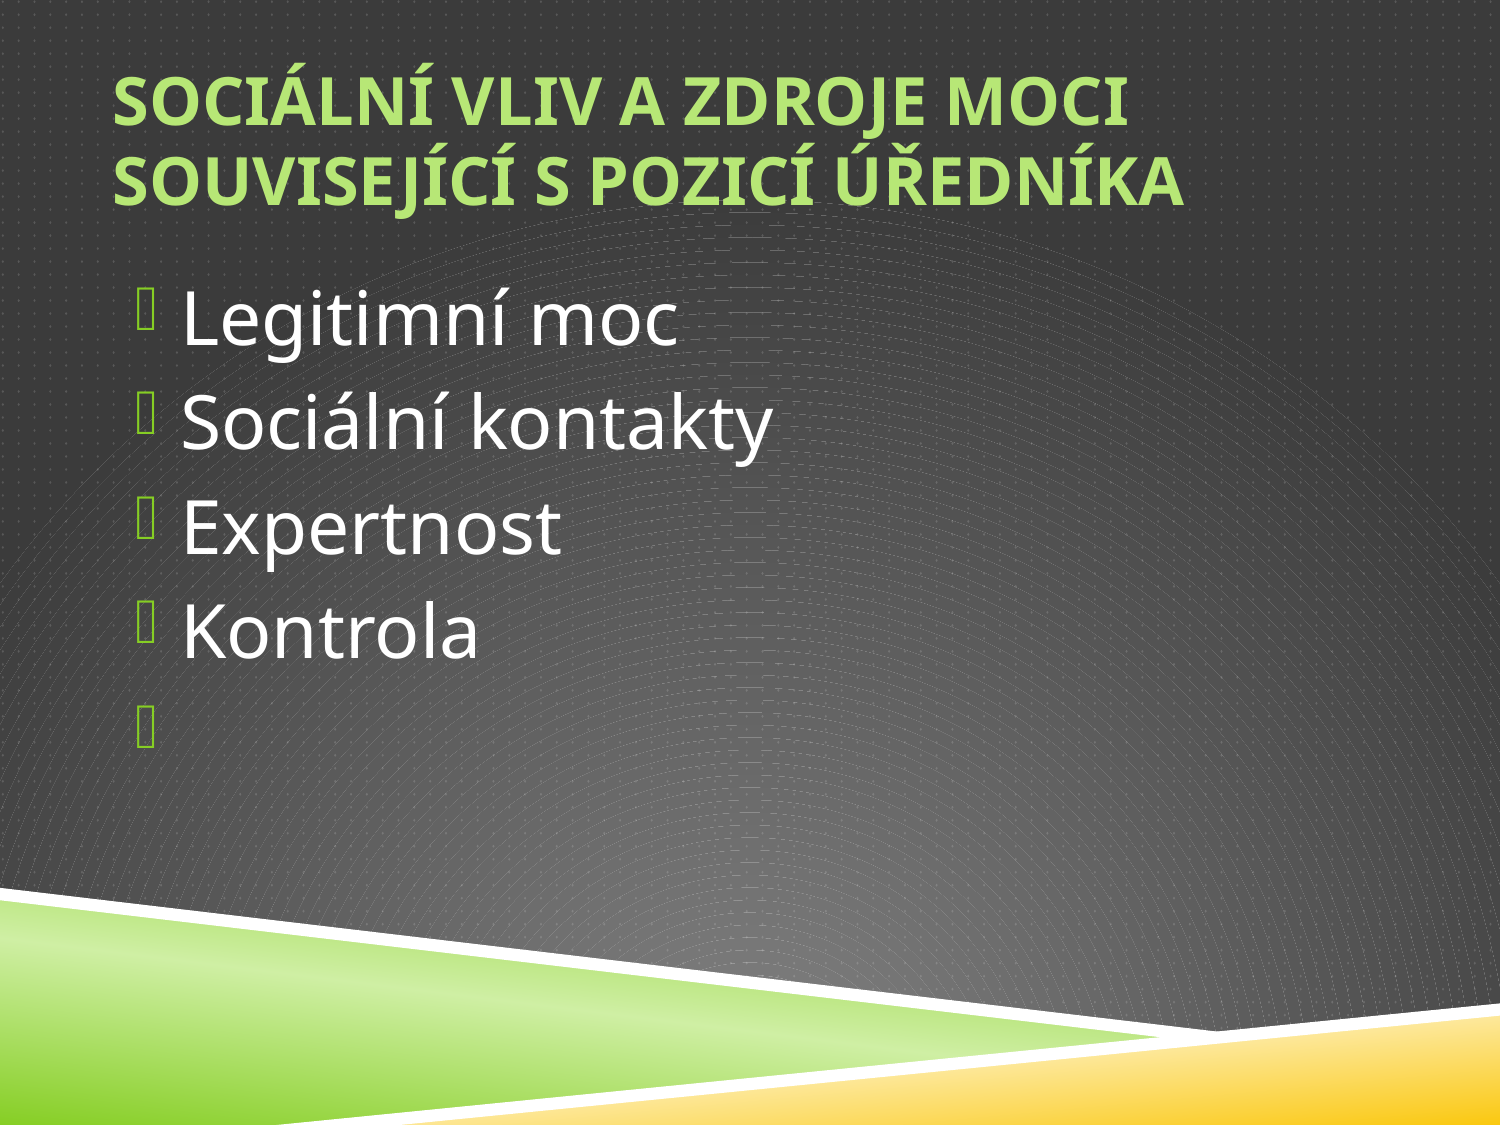

# SOCIÁLNÍ VLIV A ZDROJE MOCI SOUVISEJÍCÍ S POZICÍ ÚŘEDNÍKA
Legitimní moc
Sociální kontakty
Expertnost
Kontrola